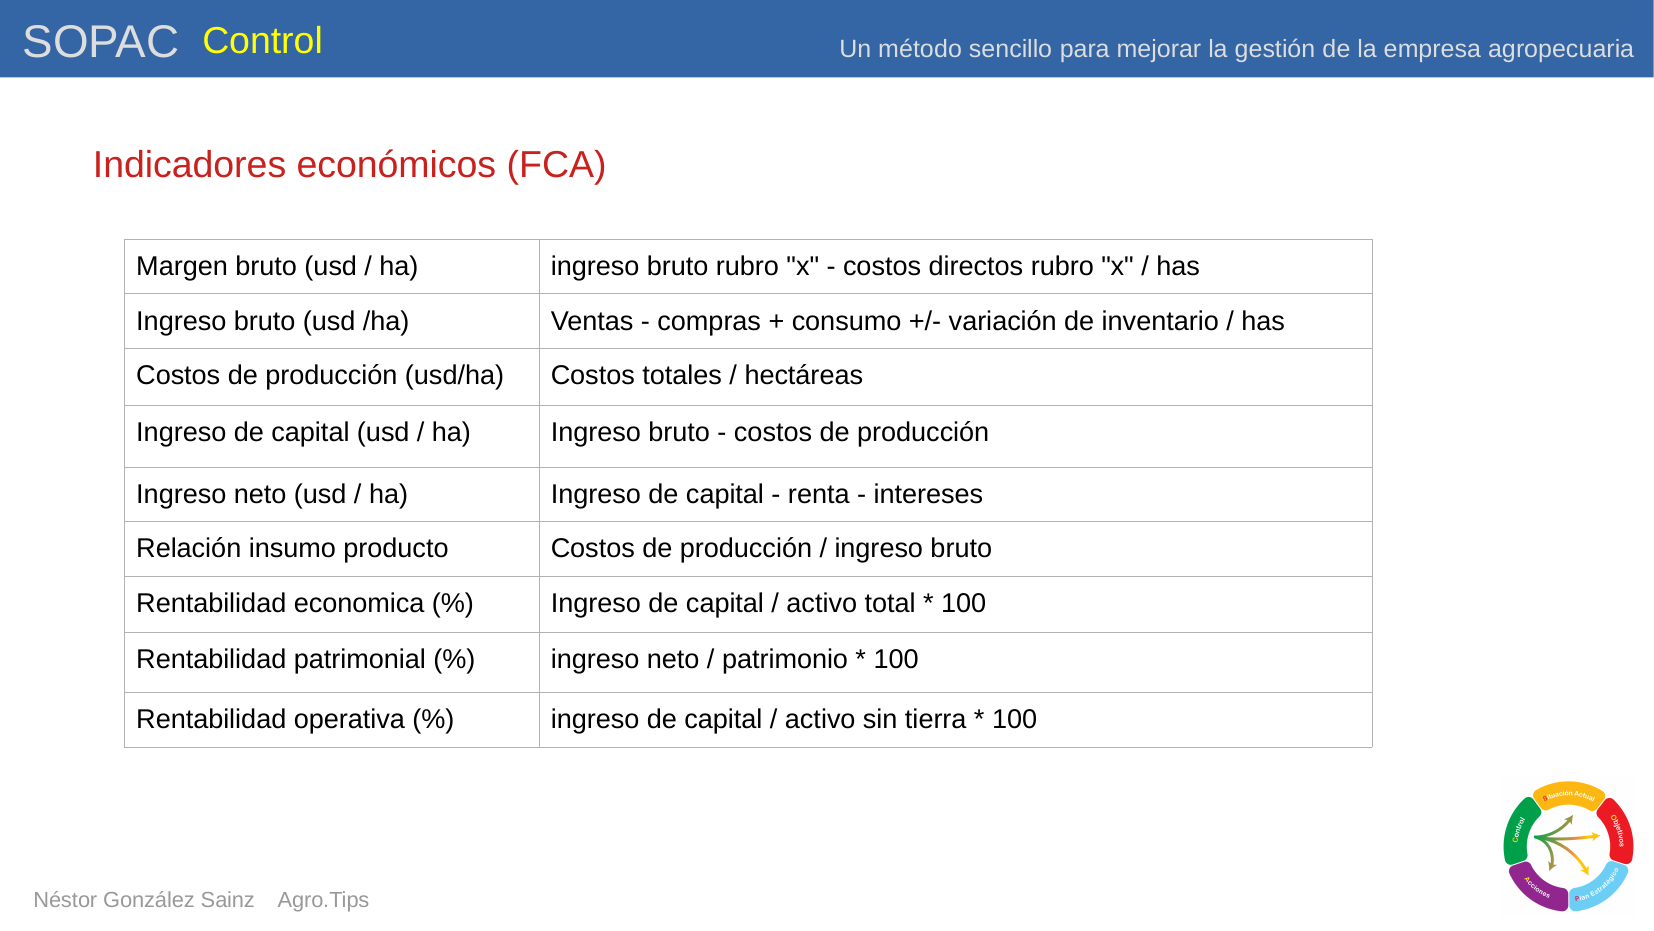

Control
Indicadores económicos (FCA)
| Margen bruto (usd / ha) | ingreso bruto rubro "x" - costos directos rubro "x" / has |
| --- | --- |
| Ingreso bruto (usd /ha) | Ventas - compras + consumo +/- variación de inventario / has |
| Costos de producción (usd/ha) | Costos totales / hectáreas |
| Ingreso de capital (usd / ha) | Ingreso bruto - costos de producción |
| Ingreso neto (usd / ha) | Ingreso de capital - renta - intereses |
| Relación insumo producto | Costos de producción / ingreso bruto |
| Rentabilidad economica (%) | Ingreso de capital / activo total \* 100 |
| Rentabilidad patrimonial (%) | ingreso neto / patrimonio \* 100 |
| Rentabilidad operativa (%) | ingreso de capital / activo sin tierra \* 100 |